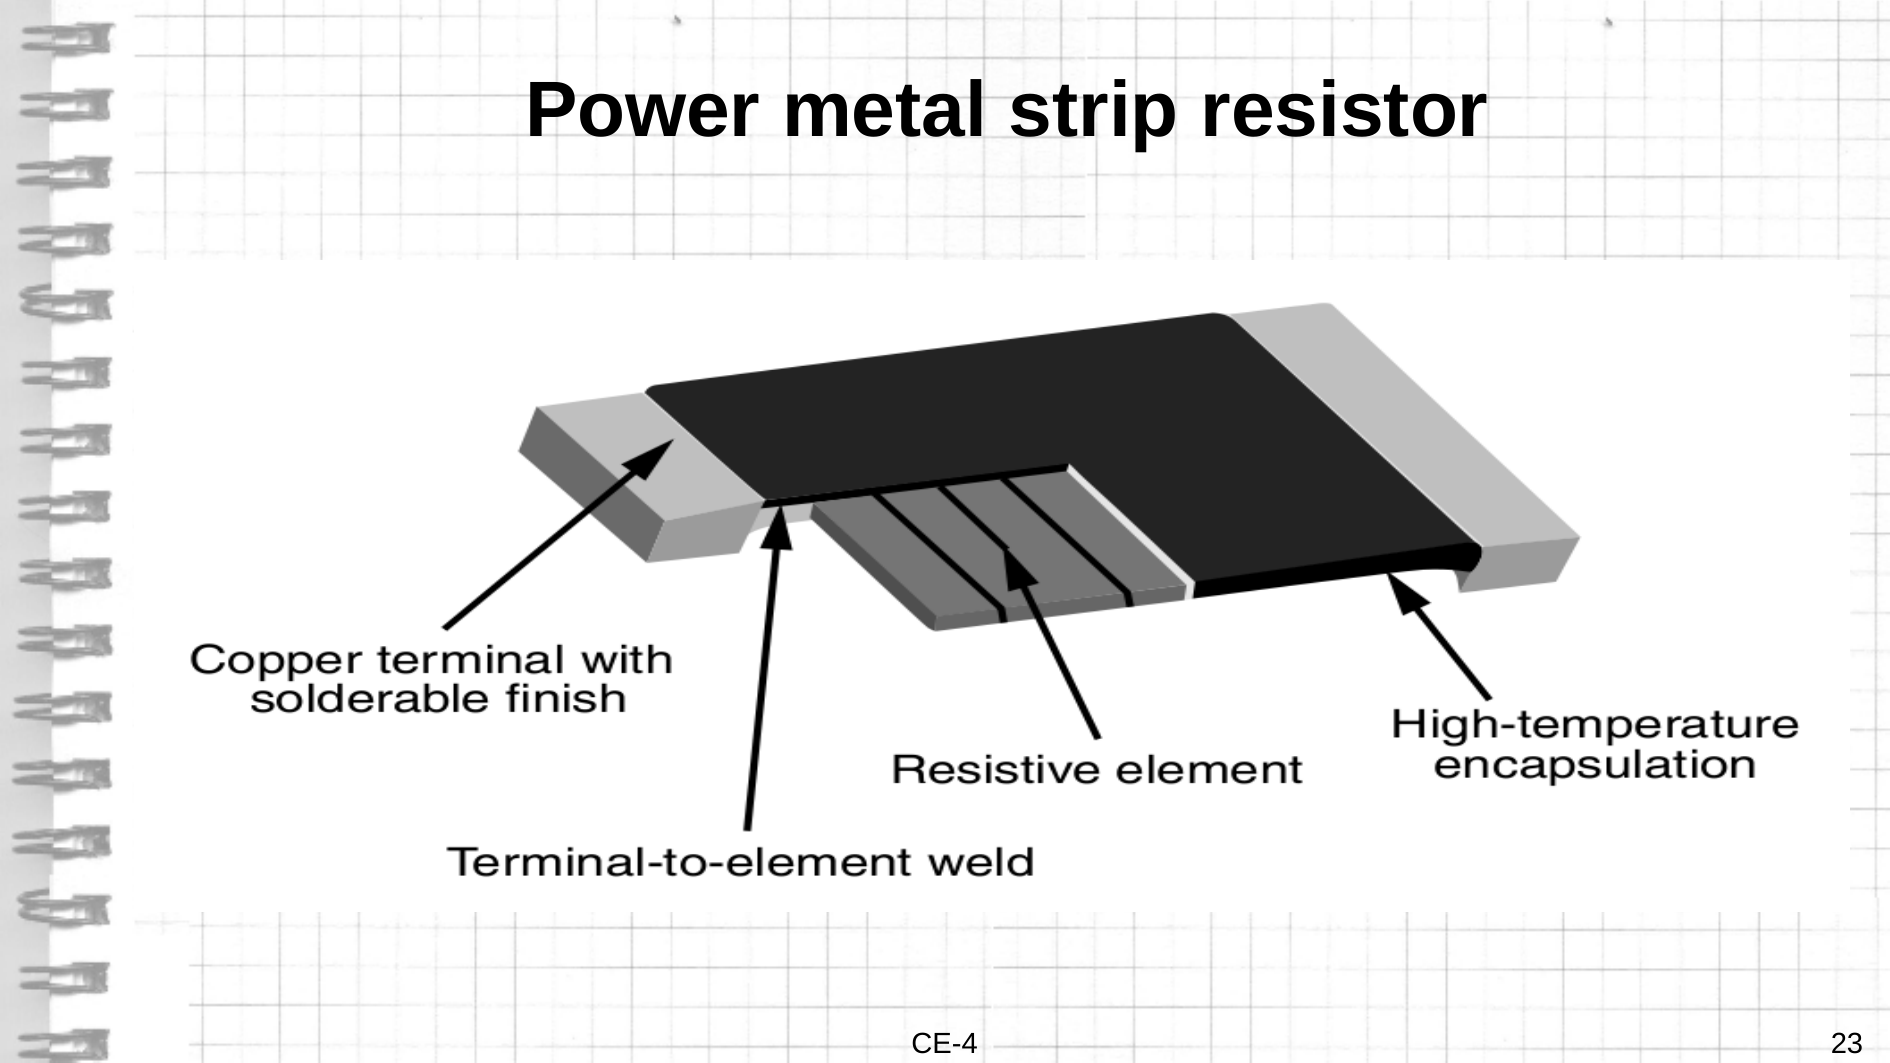

# Power metal strip resistor
CE-4
23